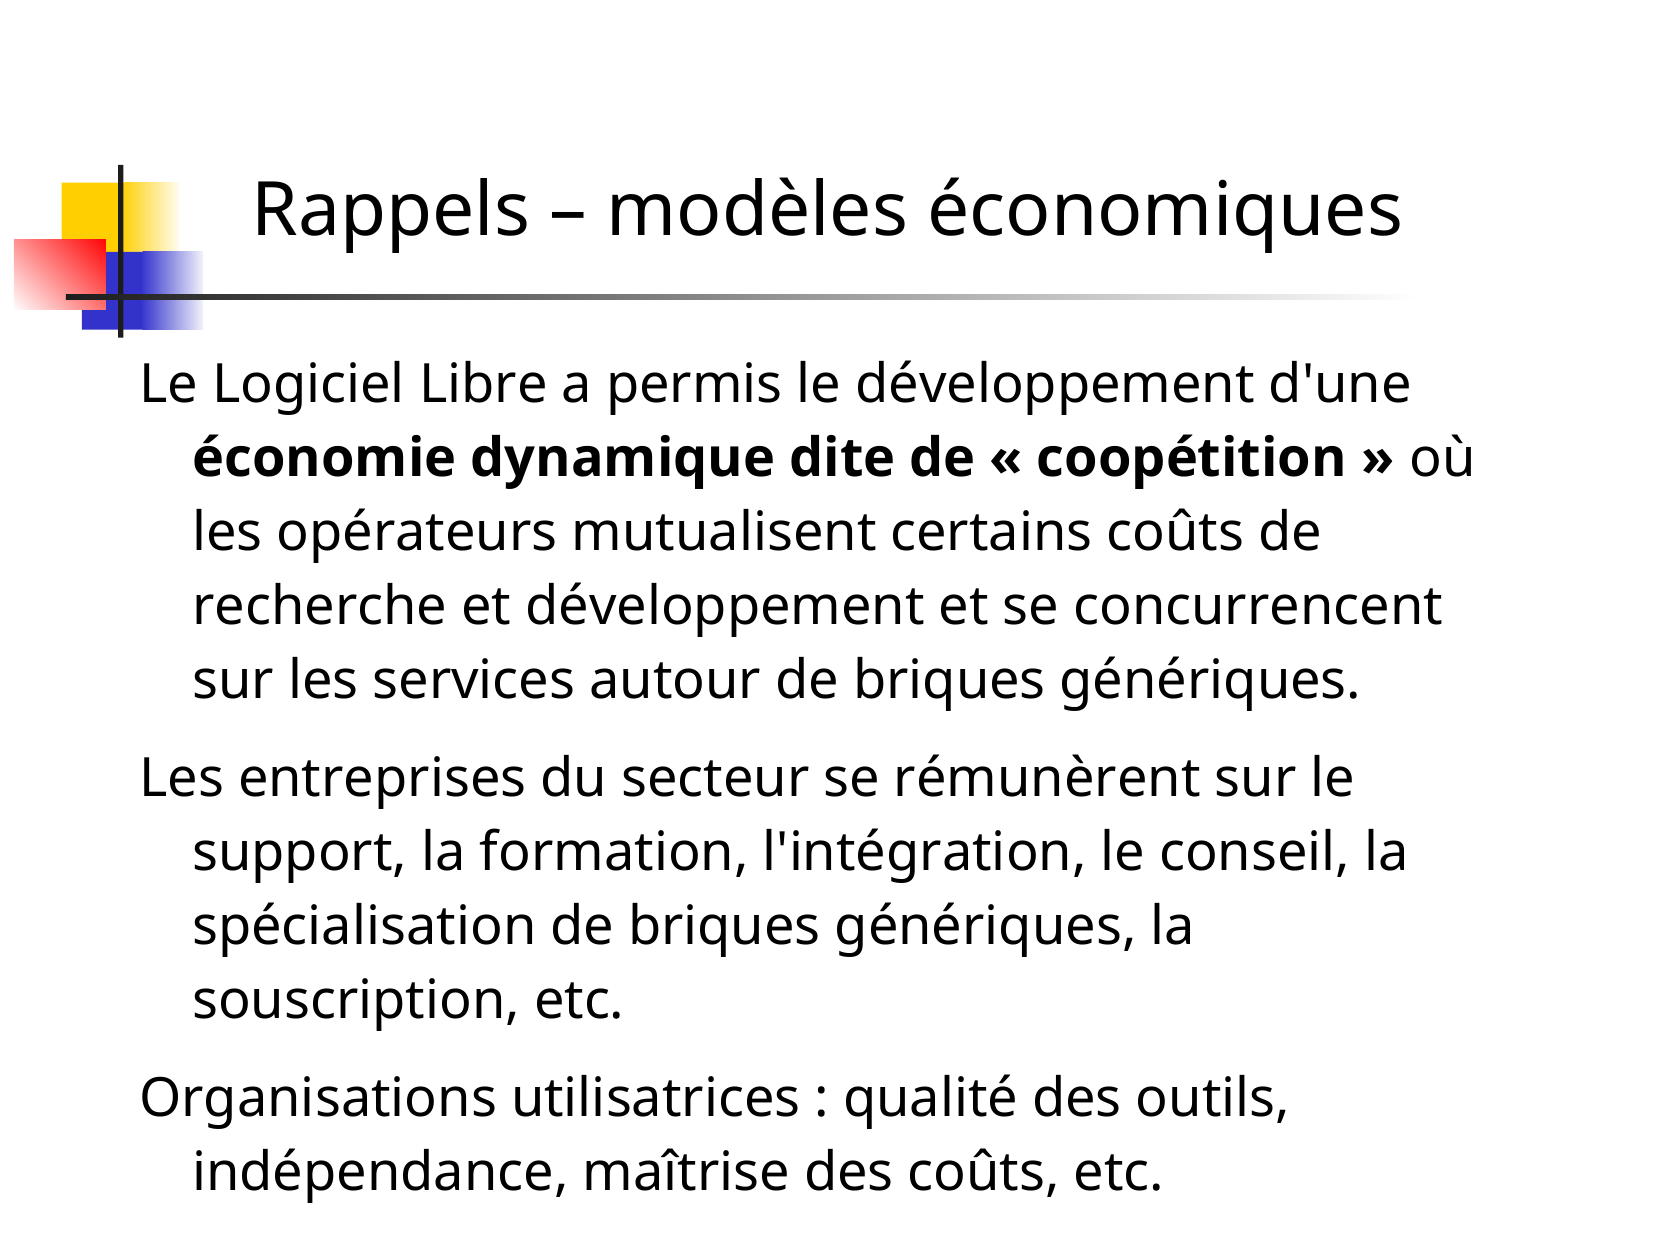

# Rappels – modèles économiques
Le Logiciel Libre a permis le développement d'une économie dynamique dite de « coopétition » où les opérateurs mutualisent certains coûts de recherche et développement et se concurrencent sur les services autour de briques génériques.
Les entreprises du secteur se rémunèrent sur le support, la formation, l'intégration, le conseil, la spécialisation de briques génériques, la souscription, etc.
Organisations utilisatrices : qualité des outils, indépendance, maîtrise des coûts, etc.